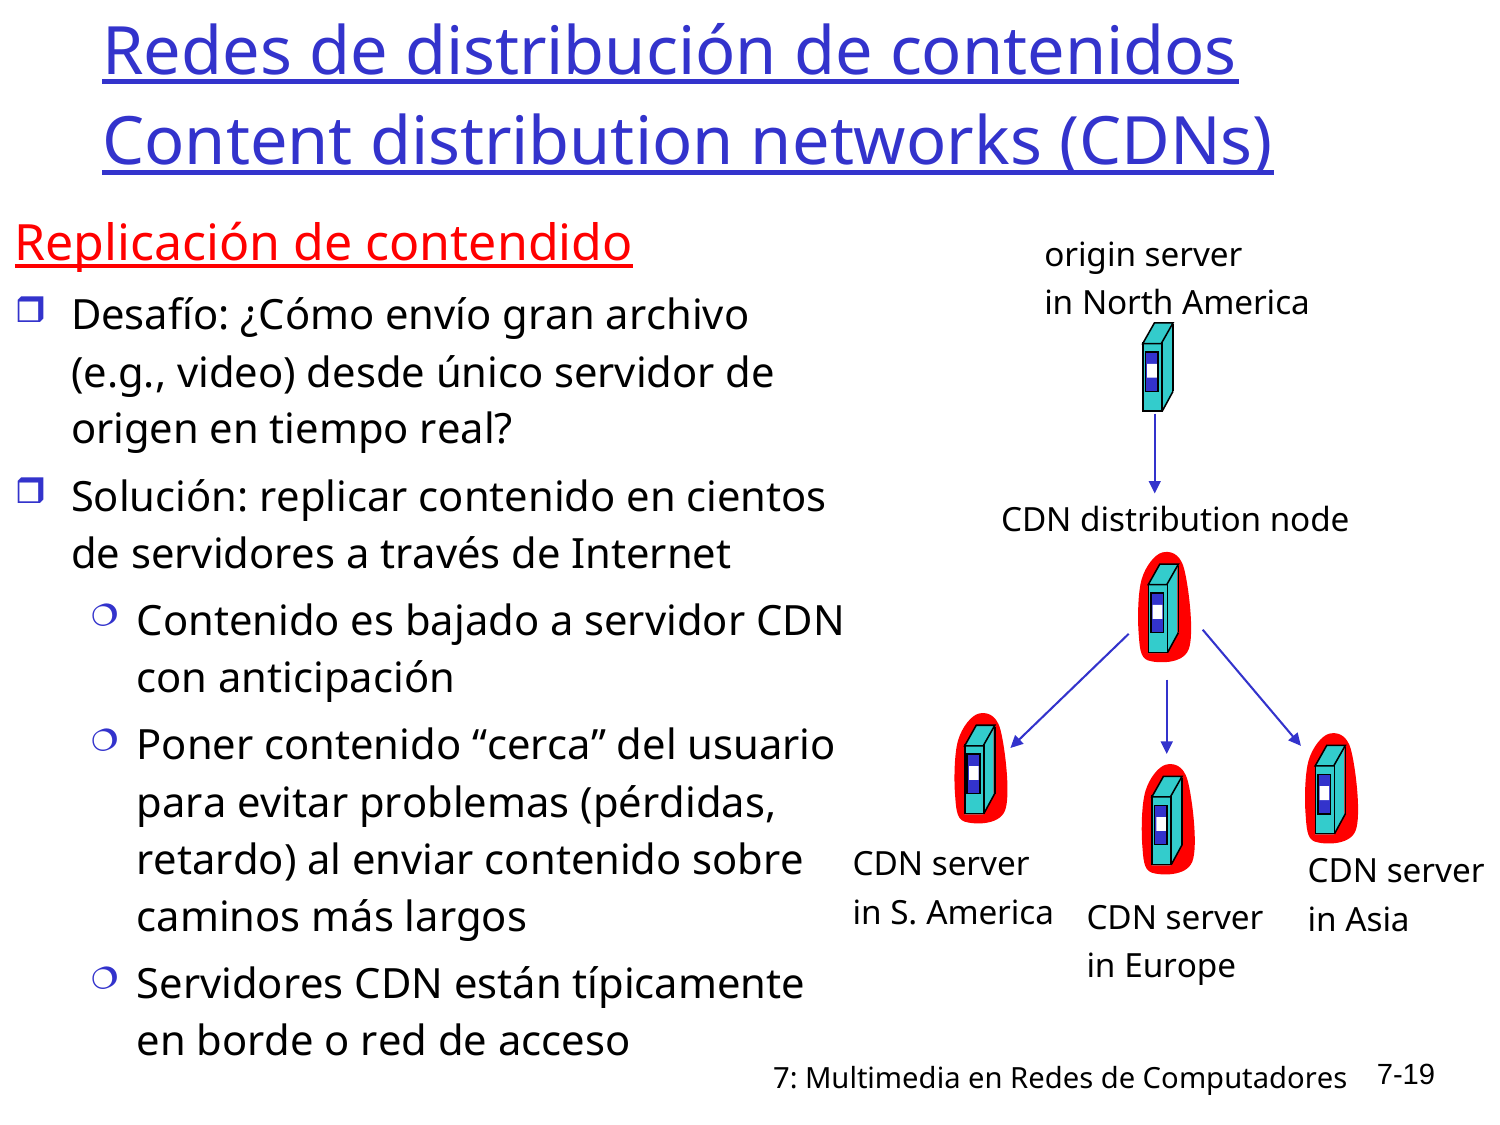

# Redes de distribución de contenidos Content distribution networks (CDNs)
Replicación de contendido
Desafío: ¿Cómo envío gran archivo (e.g., video) desde único servidor de origen en tiempo real?
Solución: replicar contenido en cientos de servidores a través de Internet
Contenido es bajado a servidor CDN con anticipación
Poner contenido “cerca” del usuario para evitar problemas (pérdidas, retardo) al enviar contenido sobre caminos más largos
Servidores CDN están típicamente en borde o red de acceso
origin server
in North America
CDN distribution node
CDN server
in S. America
CDN server
in Asia
CDN server
in Europe
19